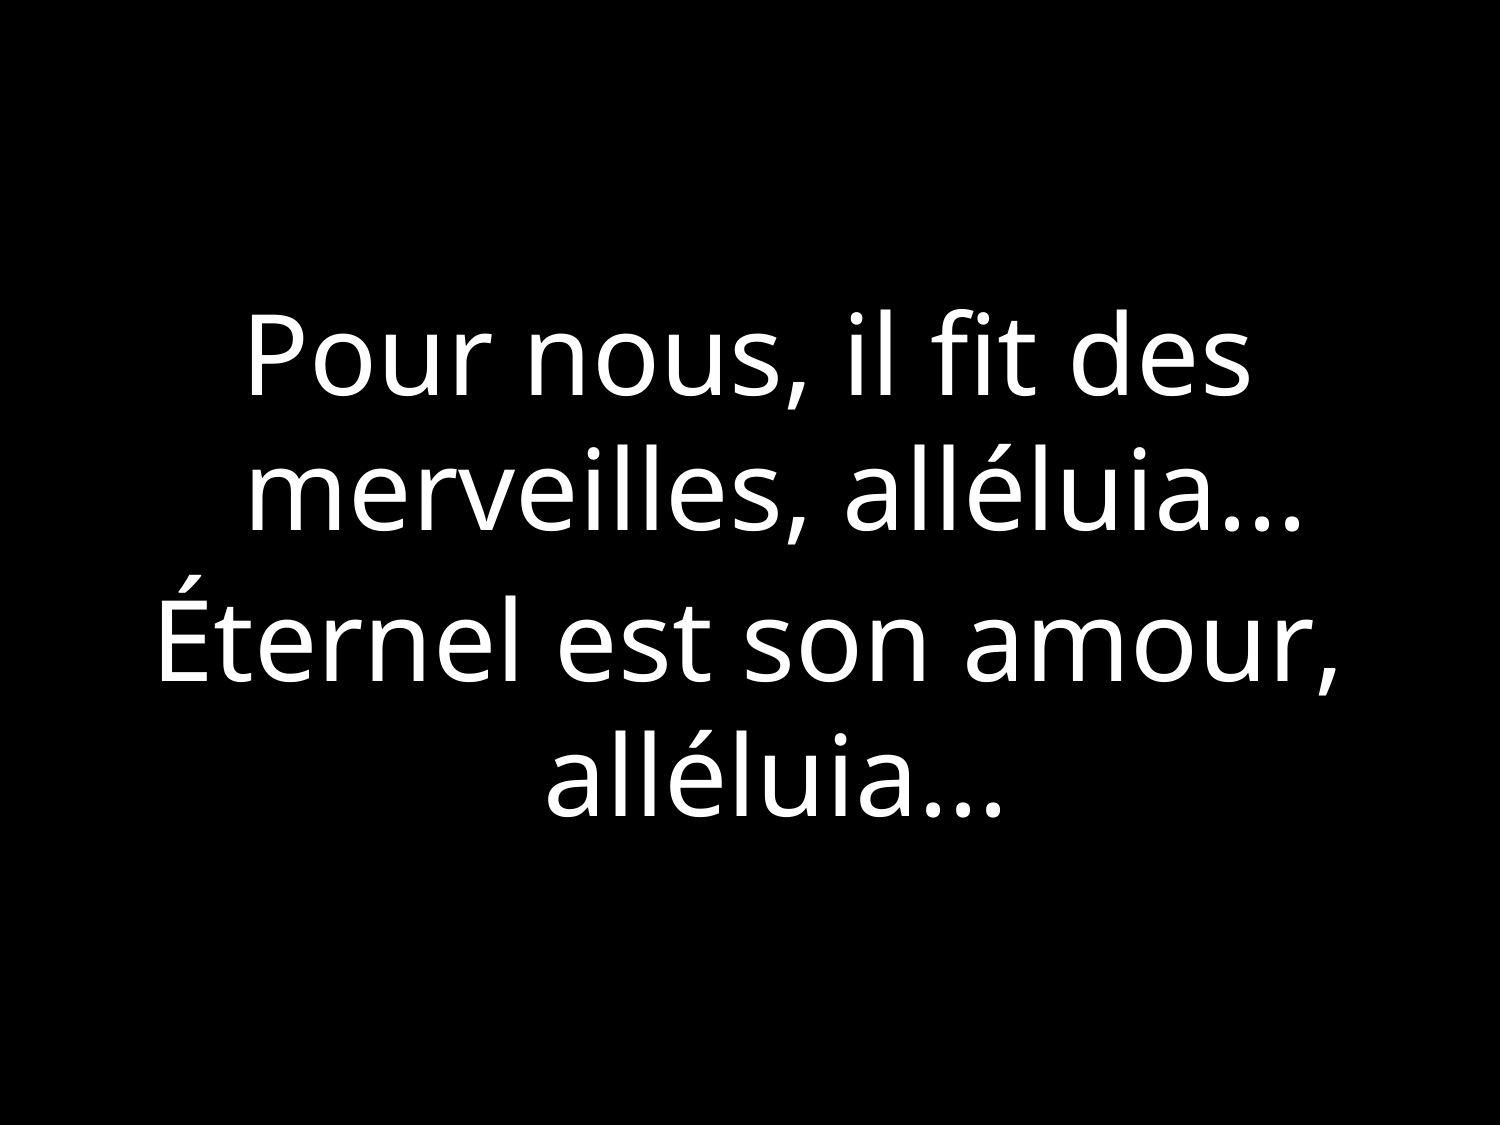

# Pour nous, il fit des merveilles, alléluia...
Éternel est son amour, alléluia...